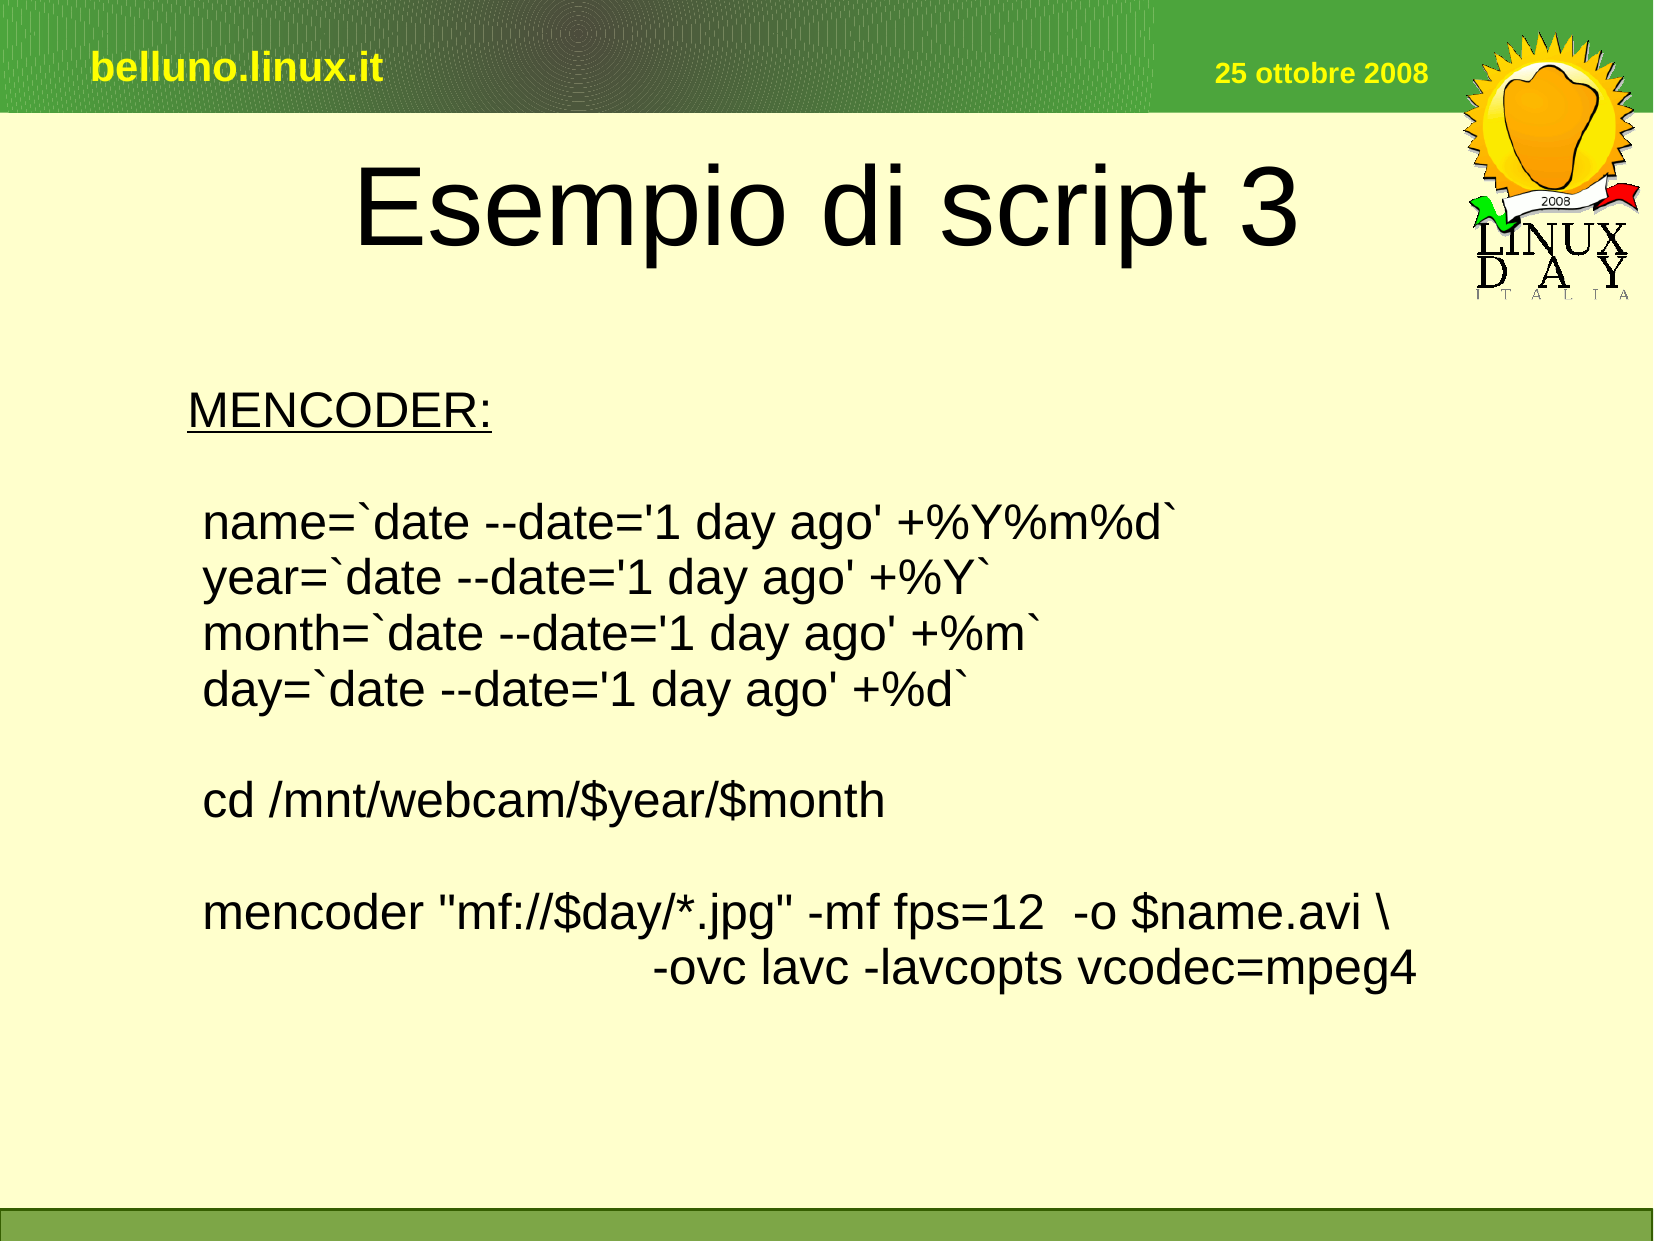

# Esempio di script 3
 MENCODER:
	name=`date --date='1 day ago' +%Y%m%d`
	year=`date --date='1 day ago' +%Y`
	month=`date --date='1 day ago' +%m`
	day=`date --date='1 day ago' +%d`
	cd /mnt/webcam/$year/$month
	mencoder "mf://$day/*.jpg" -mf fps=12 -o $name.avi \
							-ovc lavc -lavcopts vcodec=mpeg4